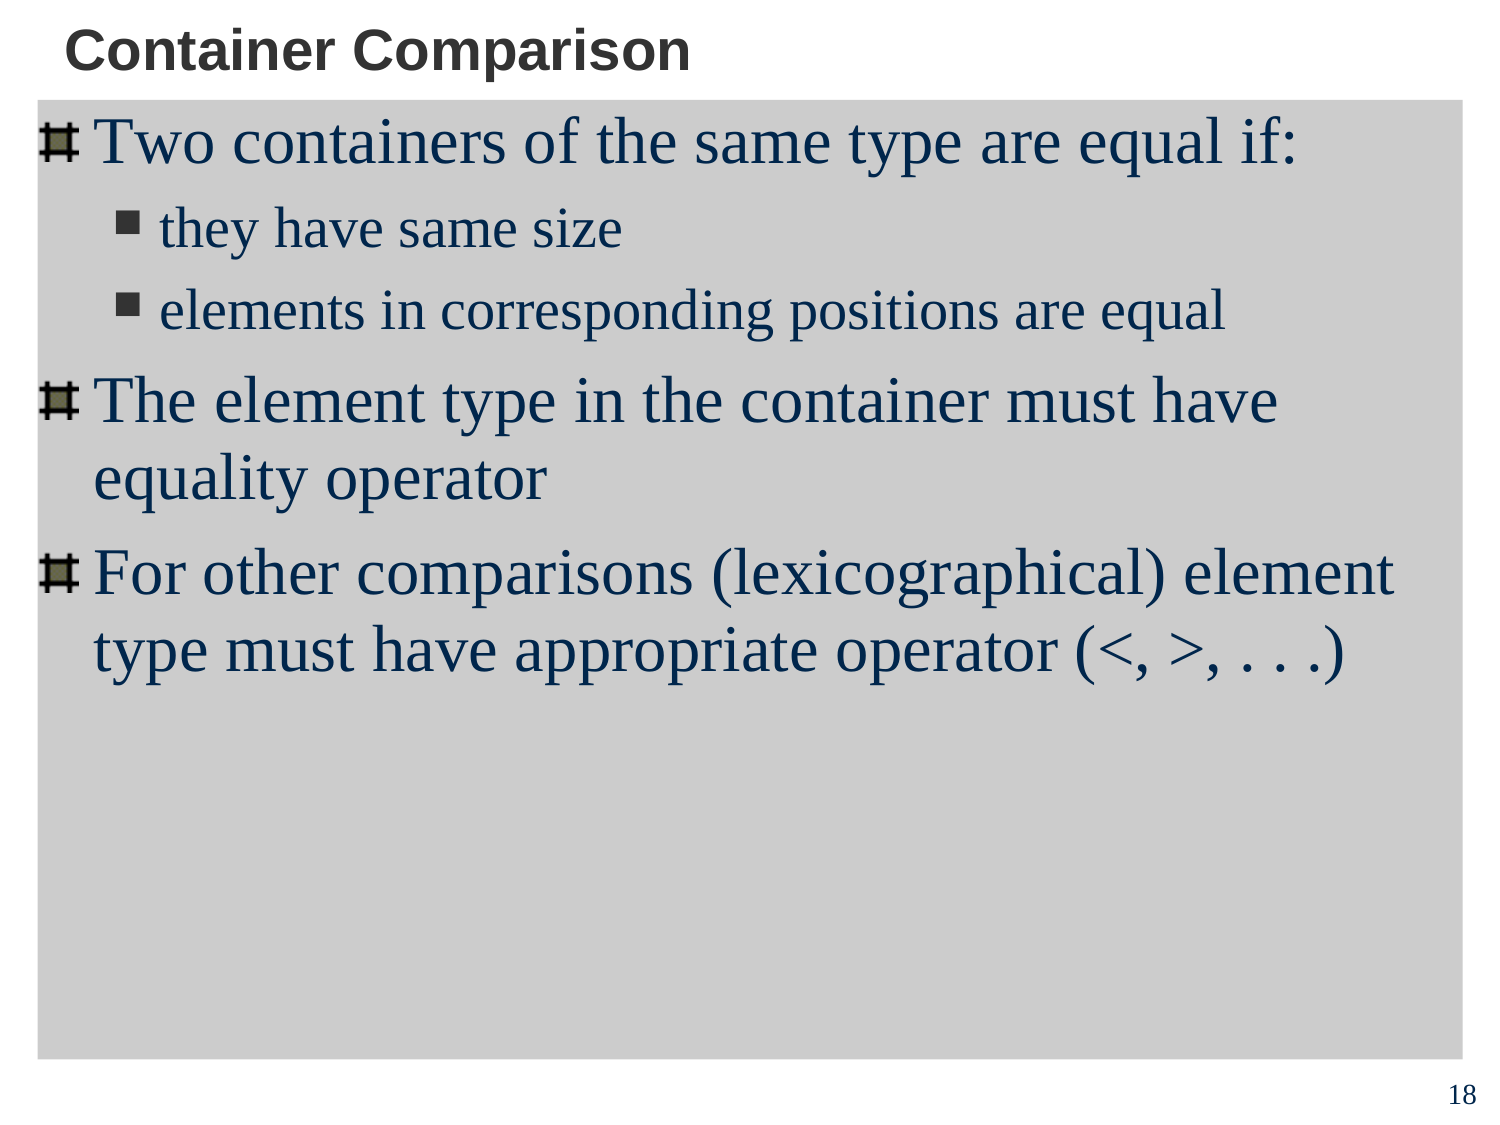

# Container Comparison
Two containers of the same type are equal if:
they have same size
elements in corresponding positions are equal
The element type in the container must have equality operator
For other comparisons (lexicographical) element type must have appropriate operator (<, >, . . .)